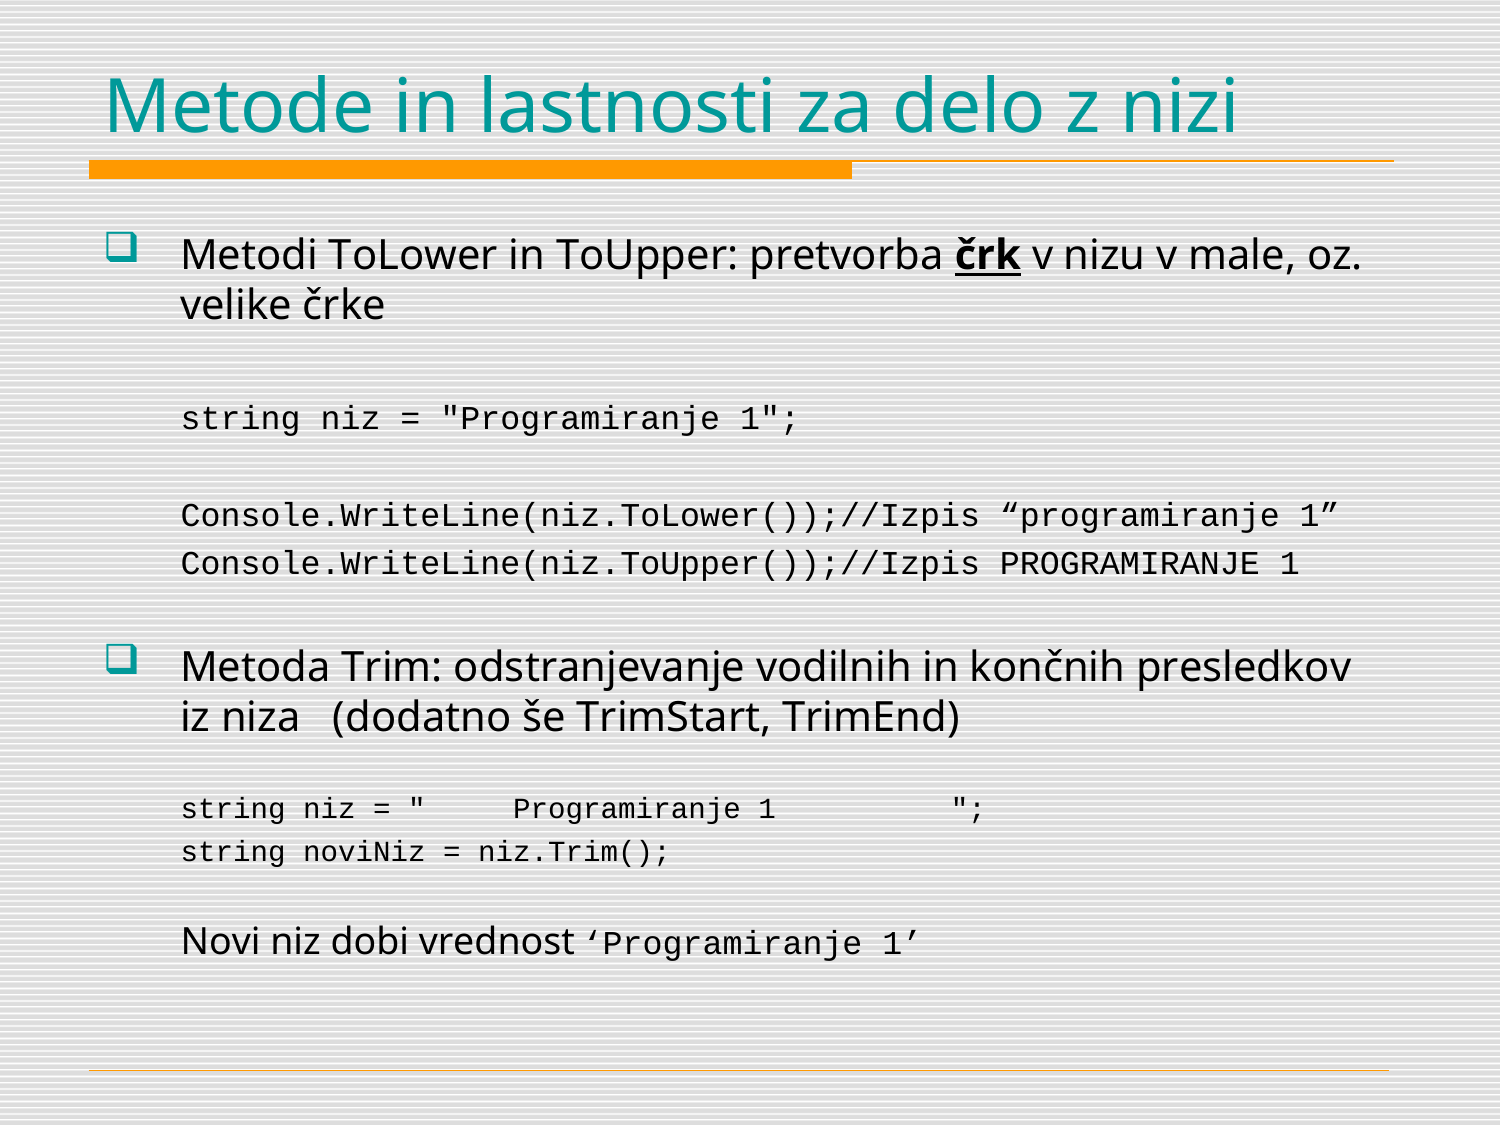

# Metode in lastnosti za delo z nizi
Metodi ToLower in ToUpper: pretvorba črk v nizu v male, oz. velike črke
string niz = "Programiranje 1";
Console.WriteLine(niz.ToLower());//Izpis “programiranje 1”
Console.WriteLine(niz.ToUpper());//Izpis PROGRAMIRANJE 1
Metoda Trim: odstranjevanje vodilnih in končnih presledkov iz niza (dodatno še TrimStart, TrimEnd)
string niz = " Programiranje 1 ";
string noviNiz = niz.Trim();
Novi niz dobi vrednost ‘Programiranje 1’